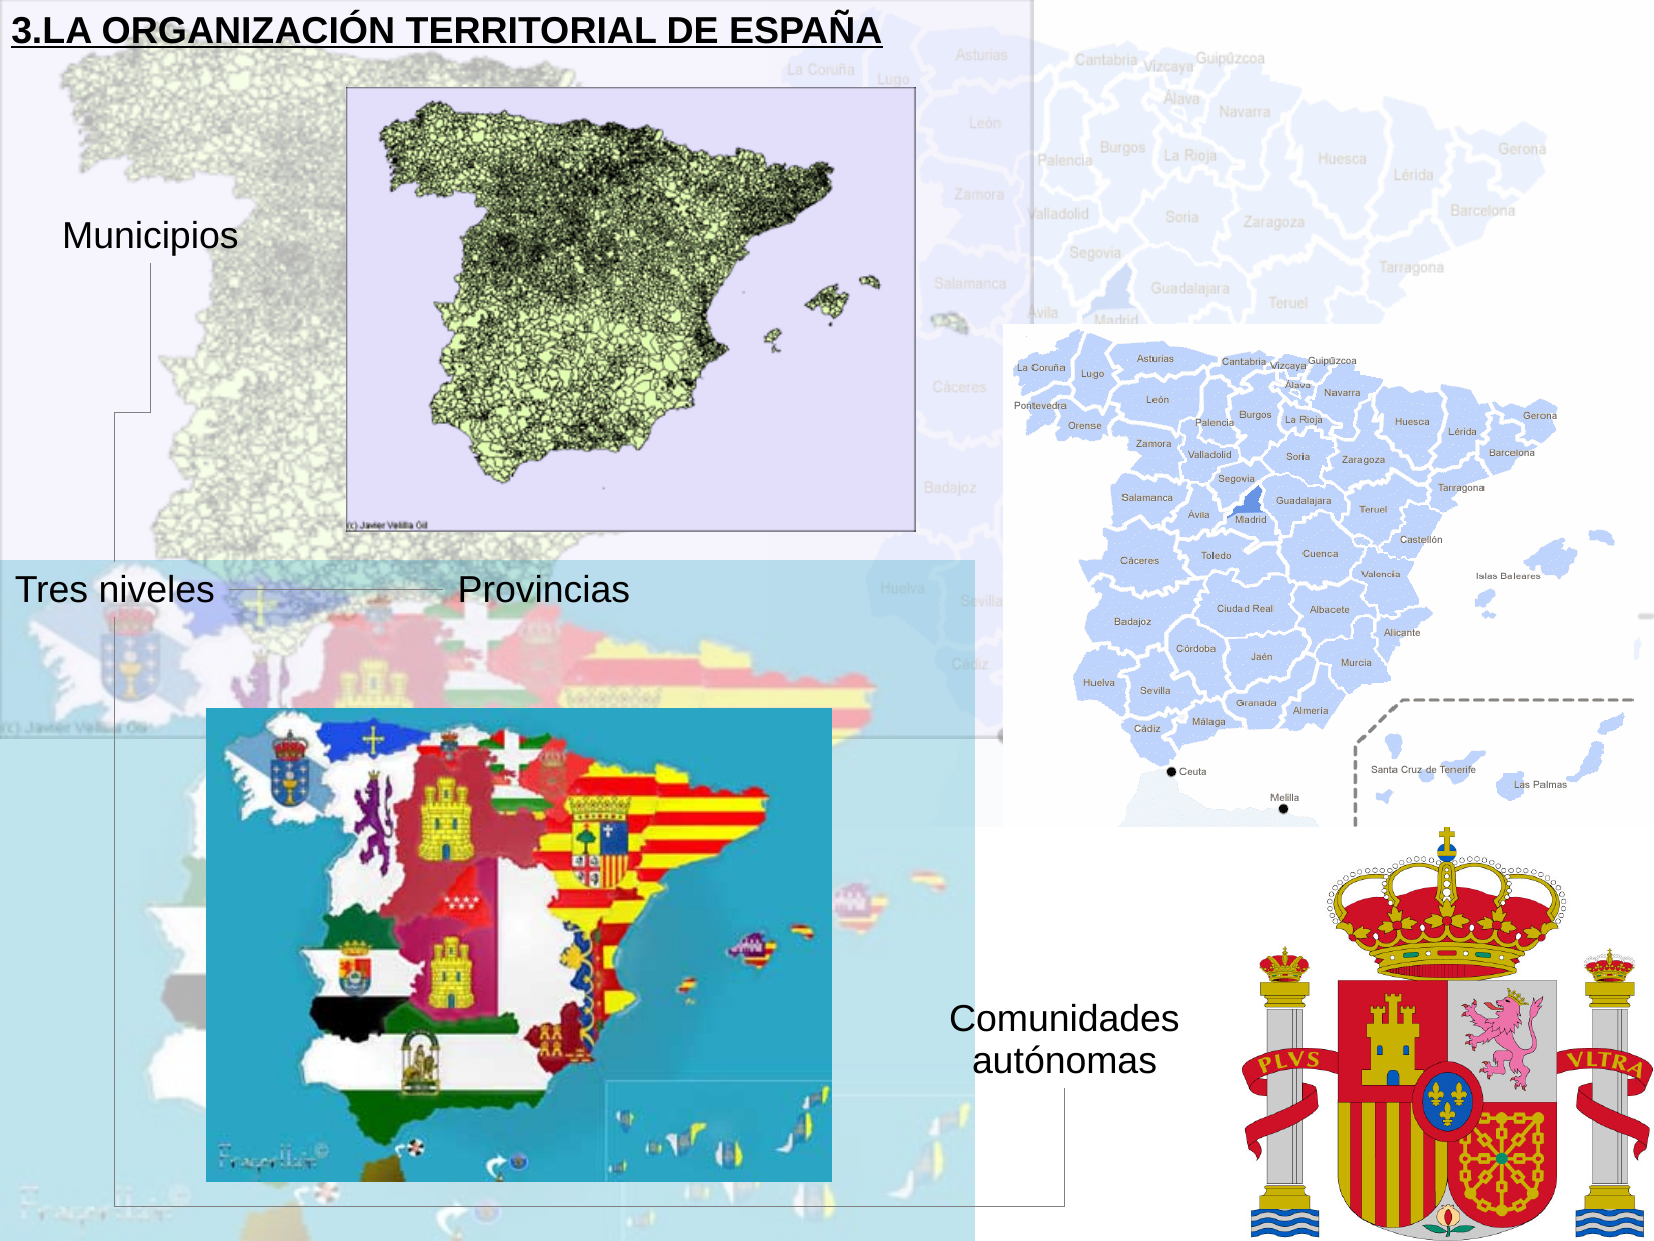

3.LA ORGANIZACIÓN TERRITORIAL DE ESPAÑA
Municipios
Tres niveles
Provincias
Comunidades
autónomas